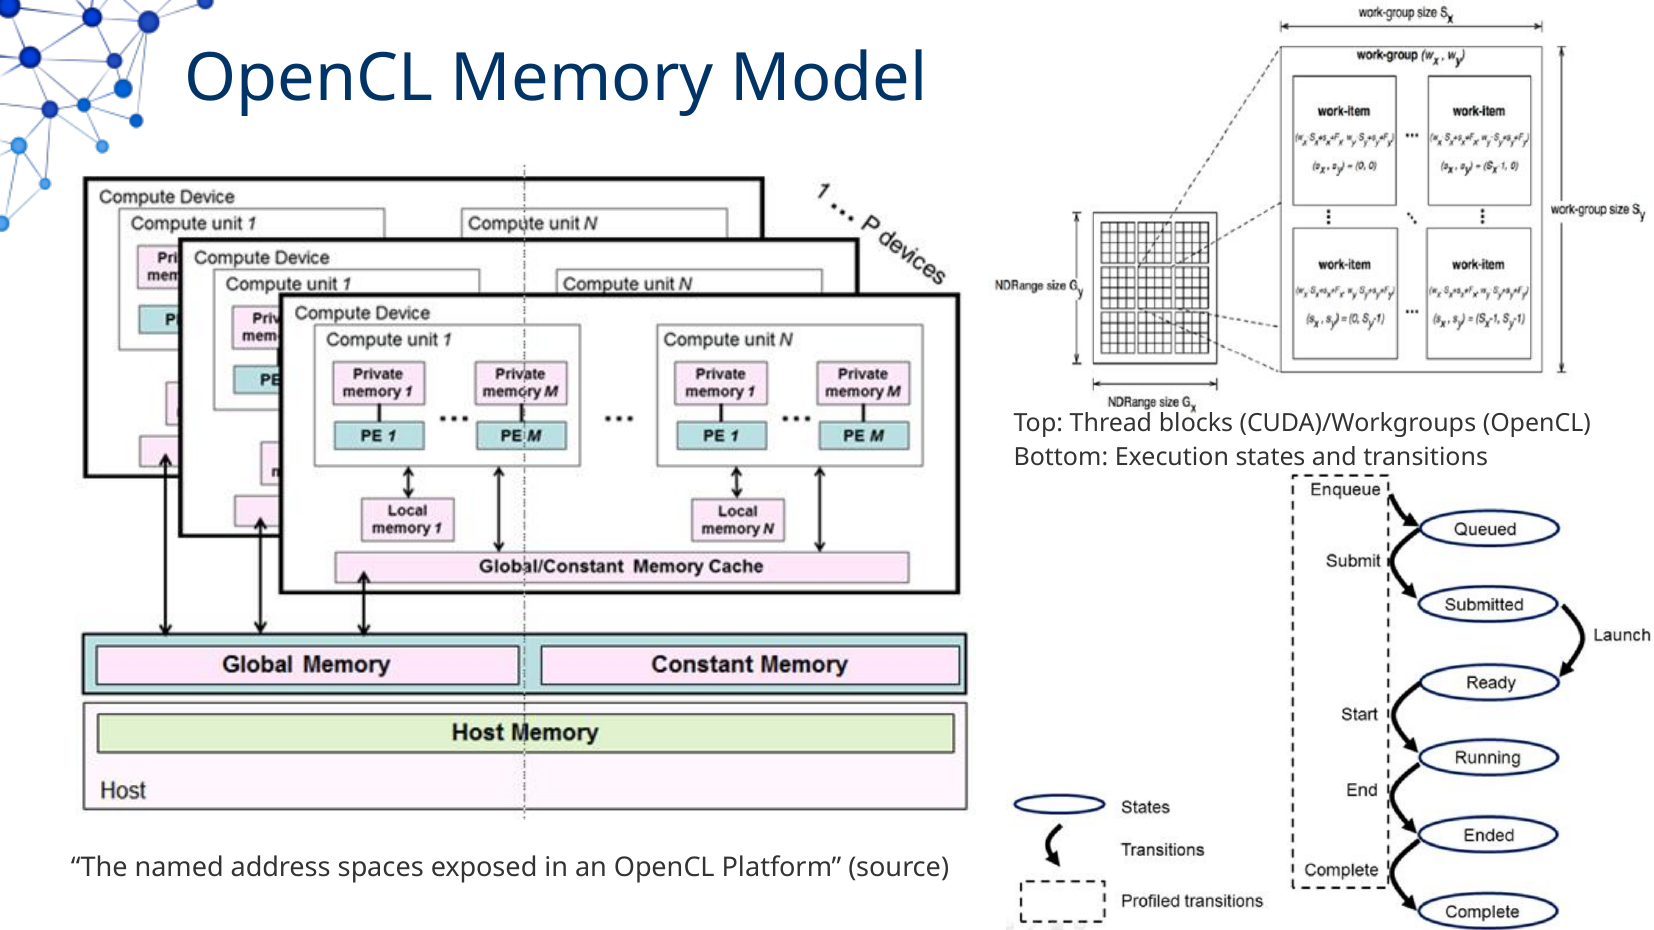

OpenCL Memory Model
Top: Thread blocks (CUDA)/Workgroups (OpenCL)
Bottom: Execution states and transitions
# “The named address spaces exposed in an OpenCL Platform” (source)